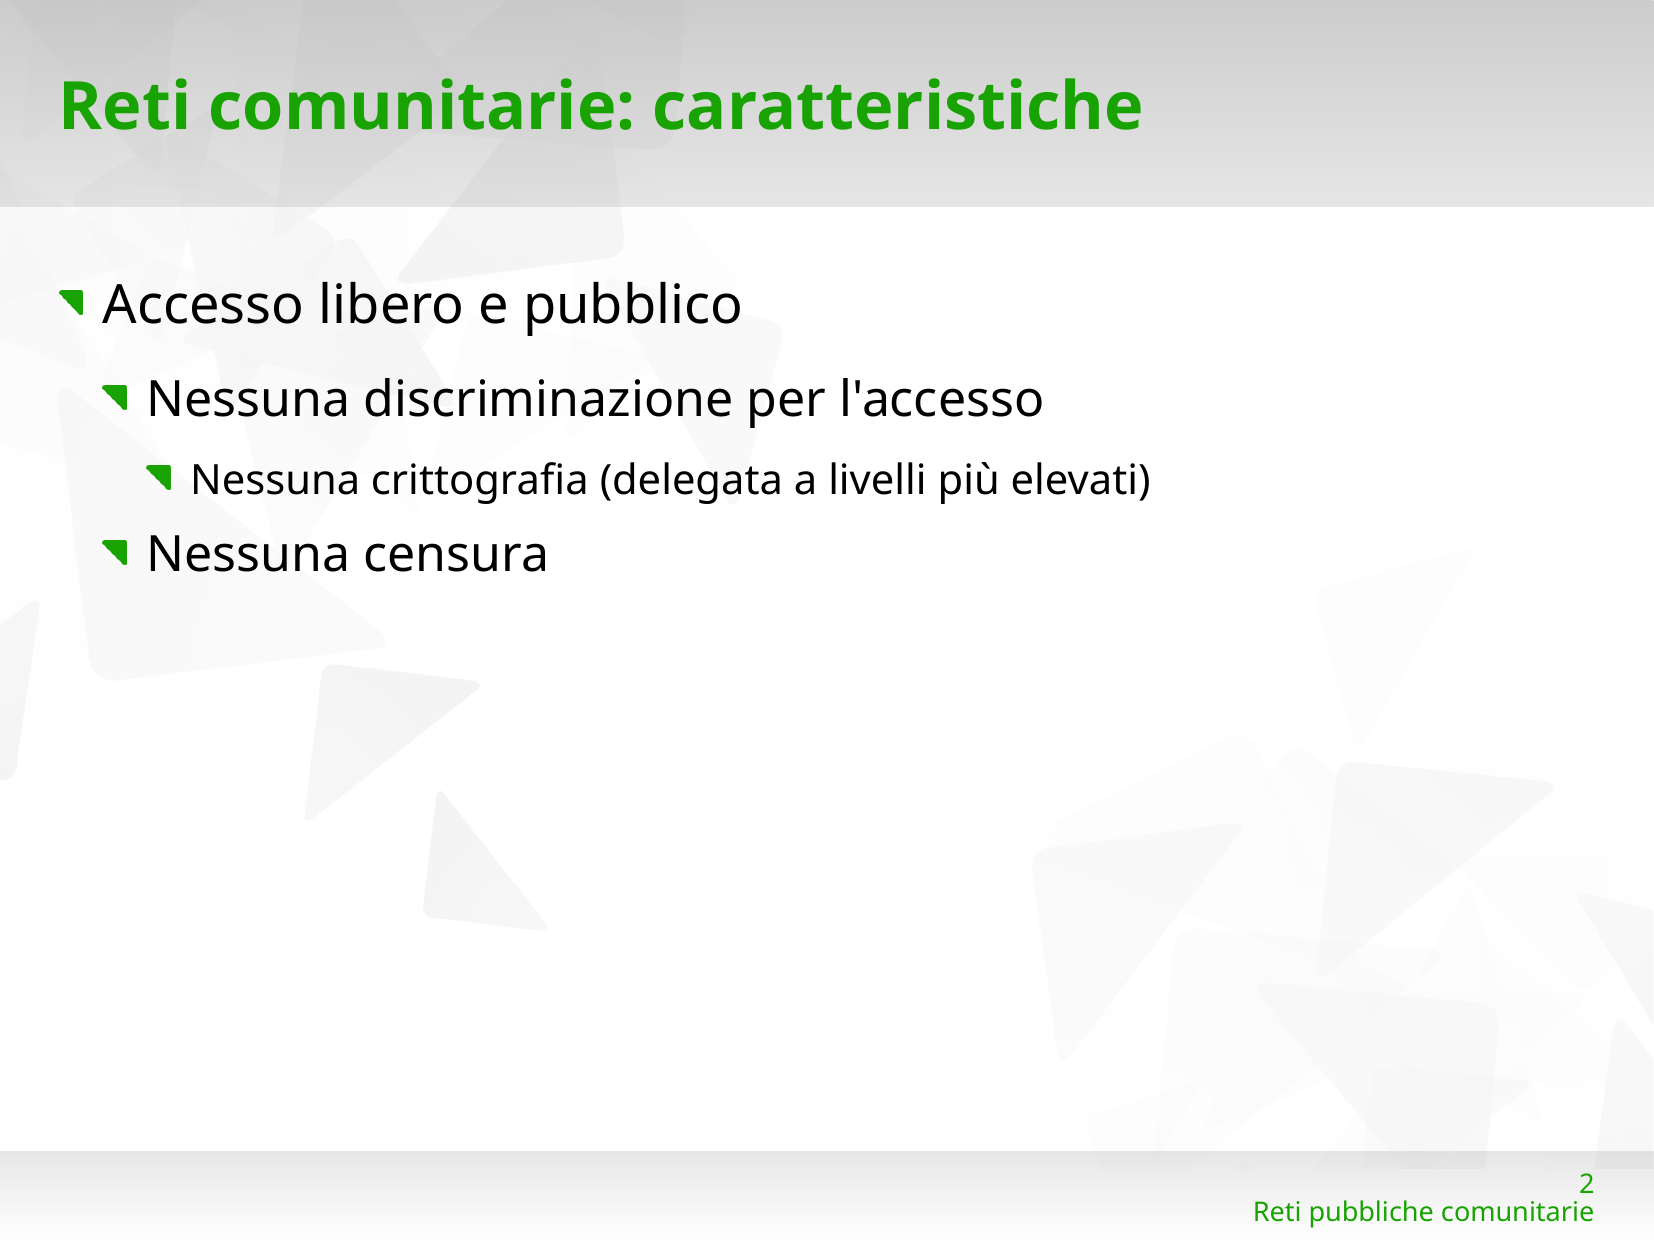

# Reti comunitarie: caratteristiche
Accesso libero e pubblico
Nessuna discriminazione per l'accesso
Nessuna crittografia (delegata a livelli più elevati)
Nessuna censura
2
Reti pubbliche comunitarie